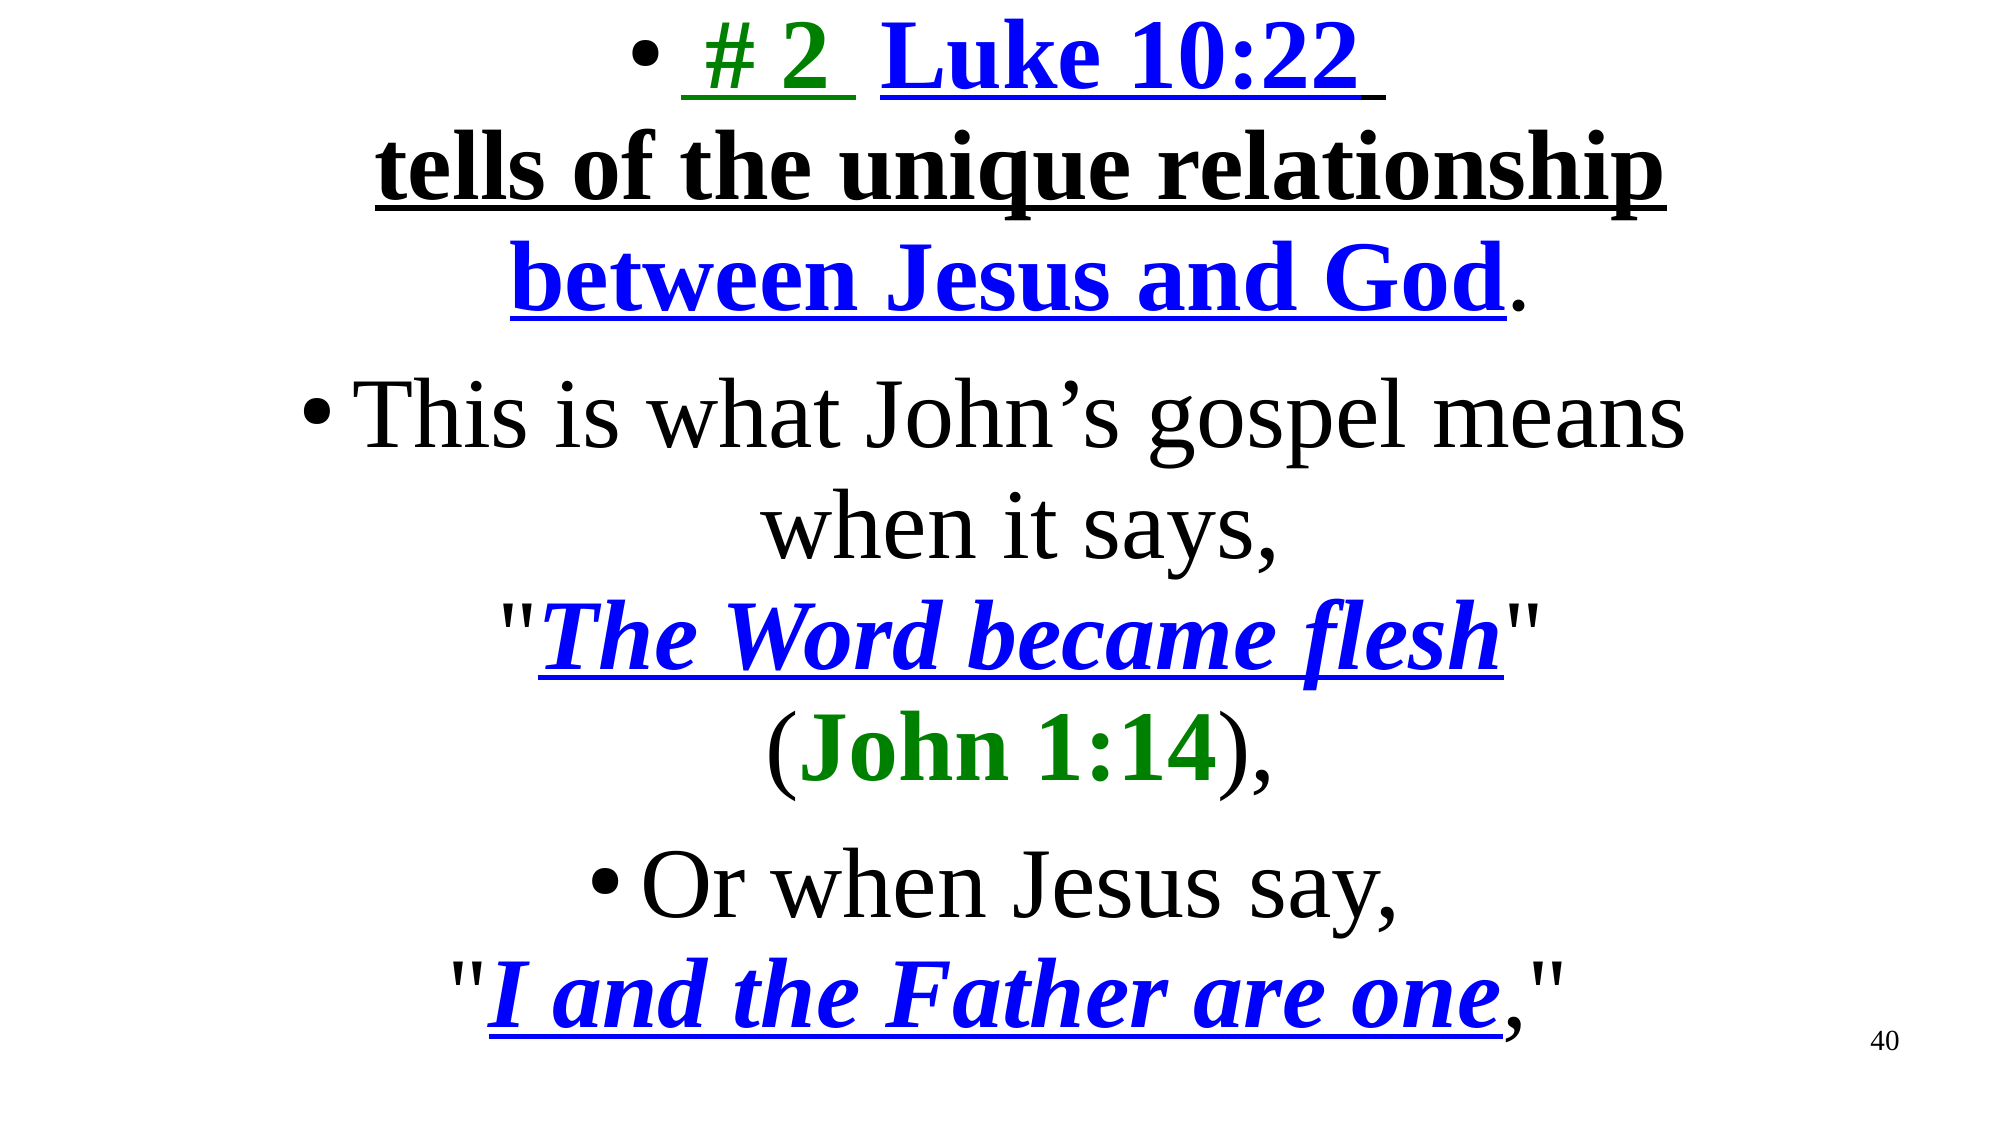

# # 2 Luke 10:22 tells of the unique relationship between Jesus and God.
This is what John’s gospel means
when it says,
"The Word became flesh"
(John 1:14),
Or when Jesus say,
"I and the Father are one,"
40